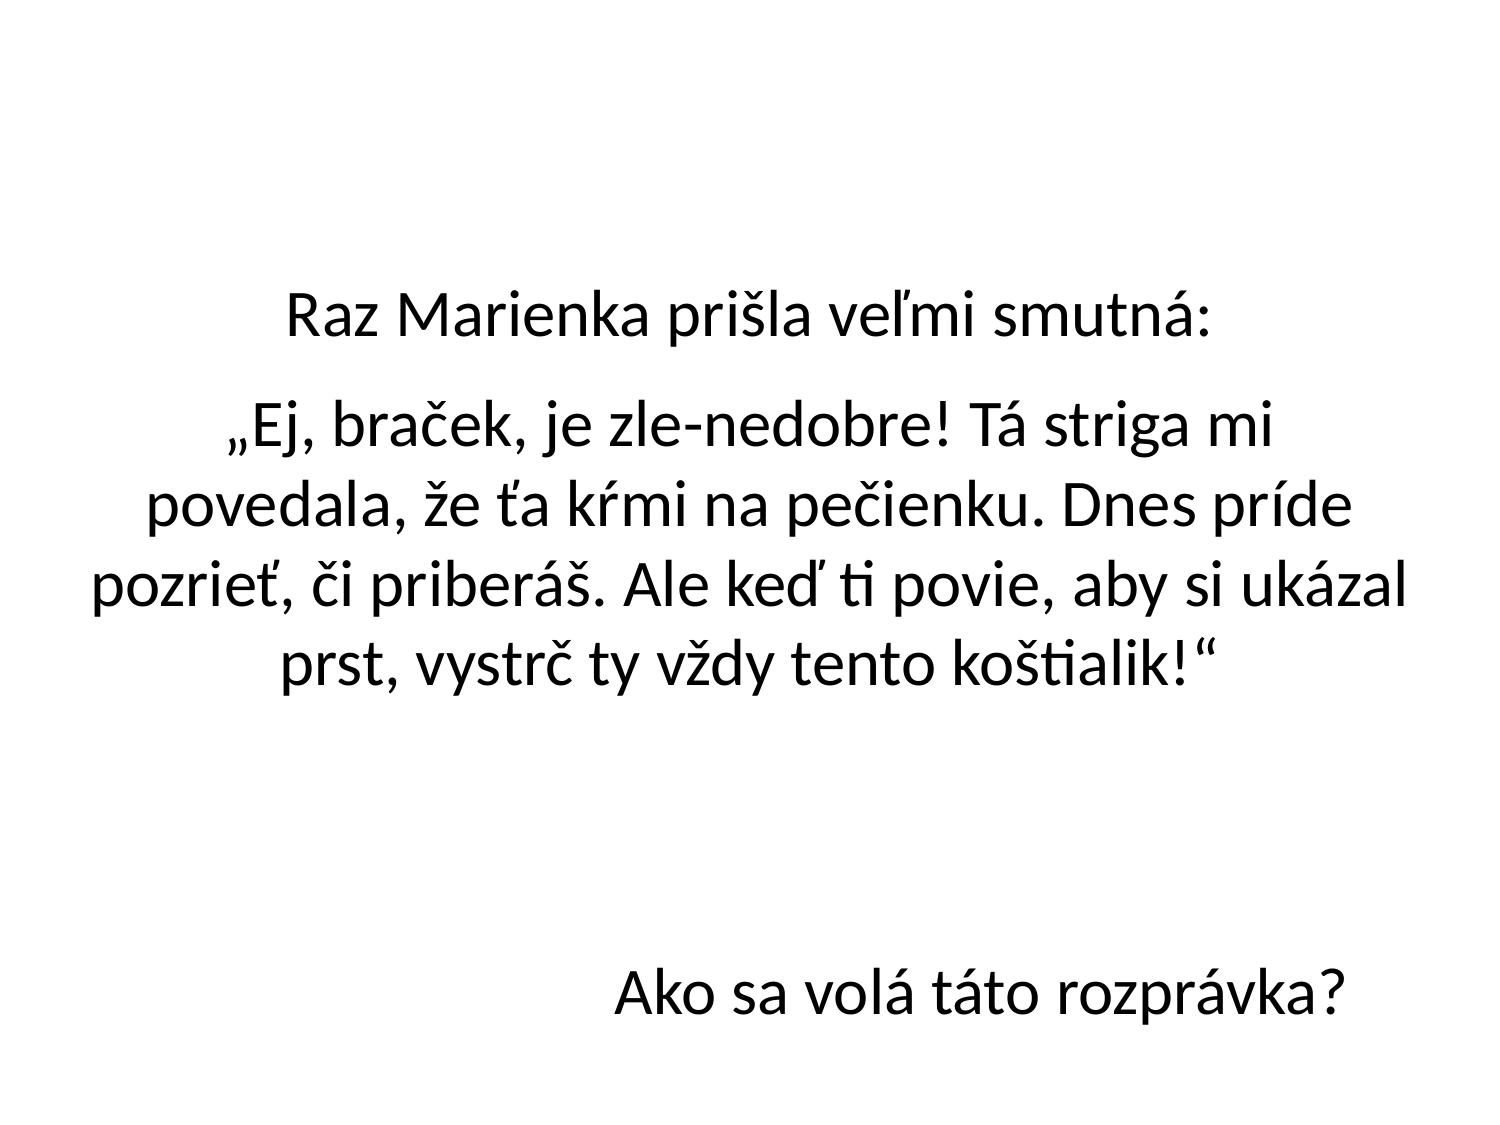

# Raz Marienka prišla veľmi smutná:
„Ej, braček, je zle-nedobre! Tá striga mi povedala, že ťa kŕmi na pečienku. Dnes príde pozrieť, či priberáš. Ale keď ti povie, aby si ukázal prst, vystrč ty vždy tento koštialik!“
 Ako sa volá táto rozprávka?